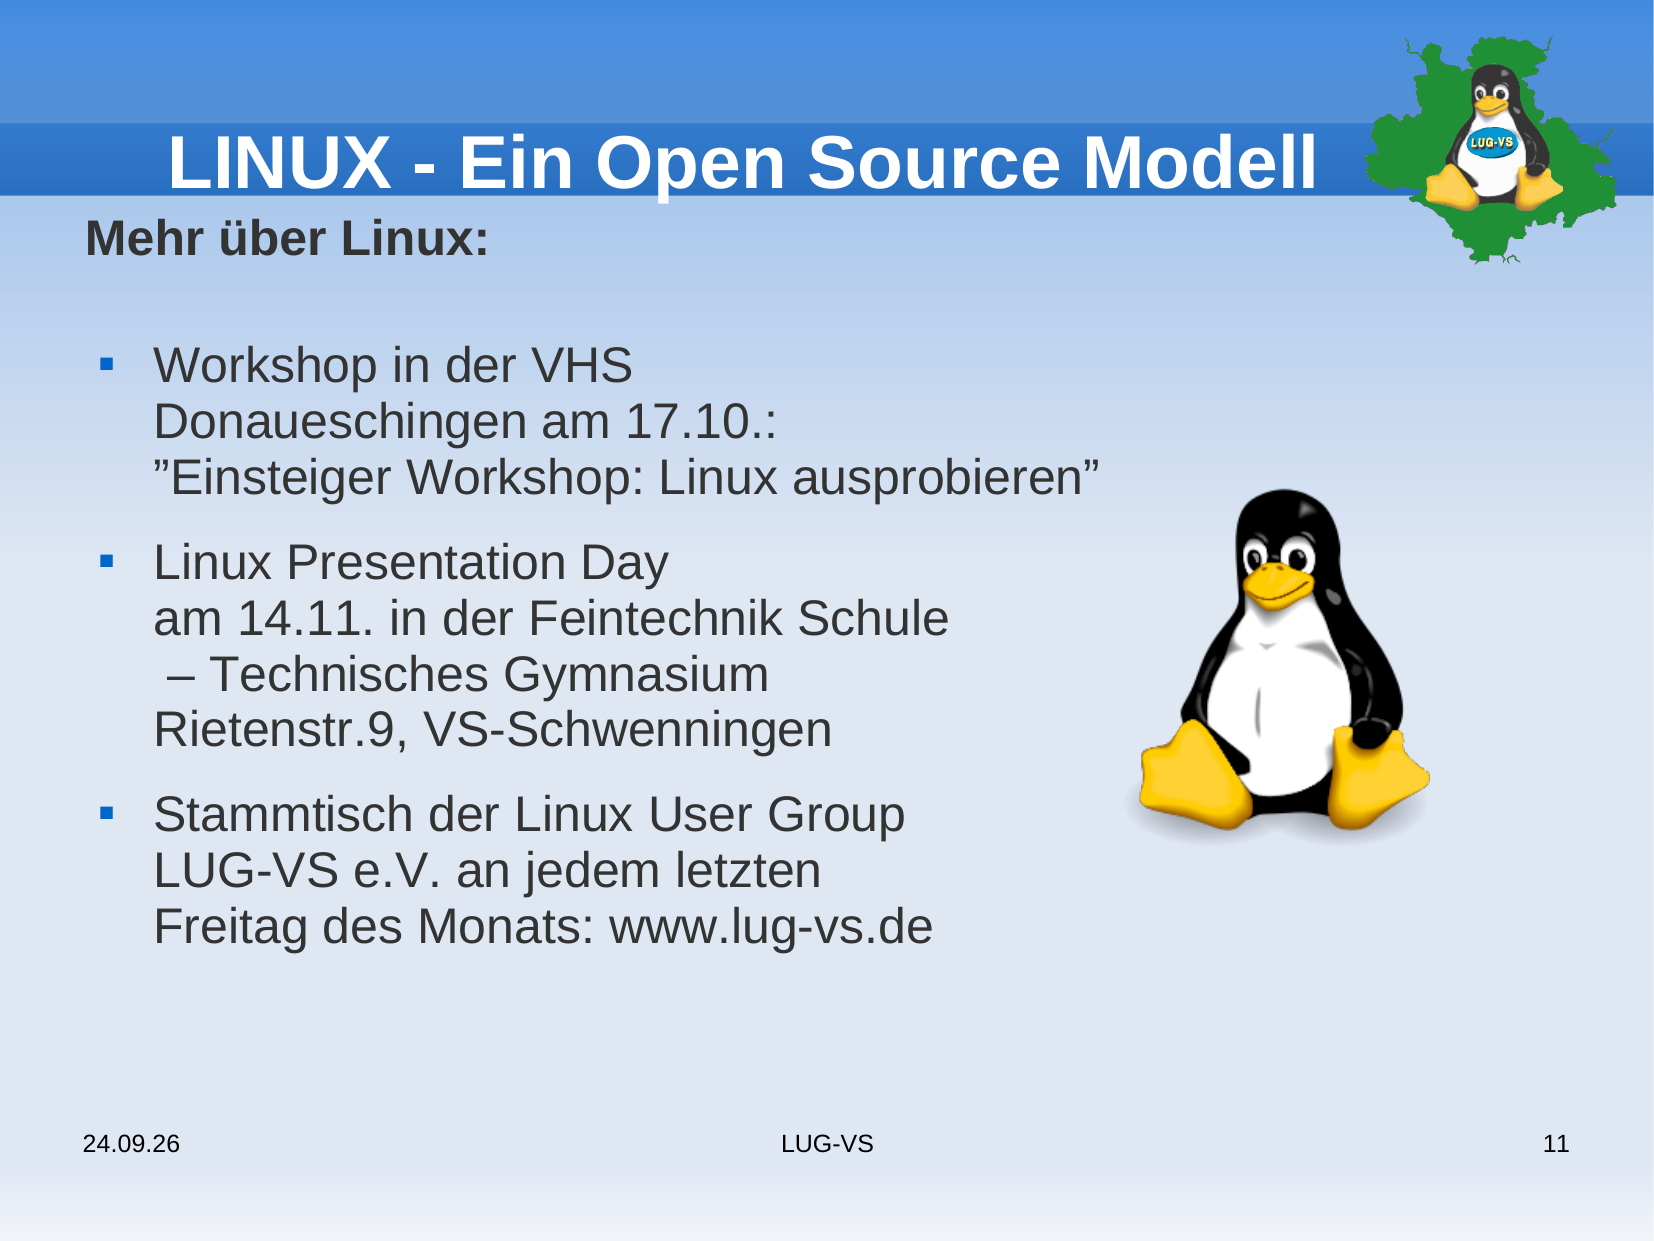

# LINUX - Ein Open Source Modell
Mehr über Linux:
Workshop in der VHS
Donaueschingen am 17.10.:
”Einsteiger Workshop: Linux ausprobieren”
Linux Presentation Day
am 14.11. in der Feintechnik Schule
 – Technisches Gymnasium
Rietenstr.9, VS-Schwenningen
Stammtisch der Linux User Group
LUG-VS e.V. an jedem letzten
Freitag des Monats: www.lug-vs.de
LUG-VS
11